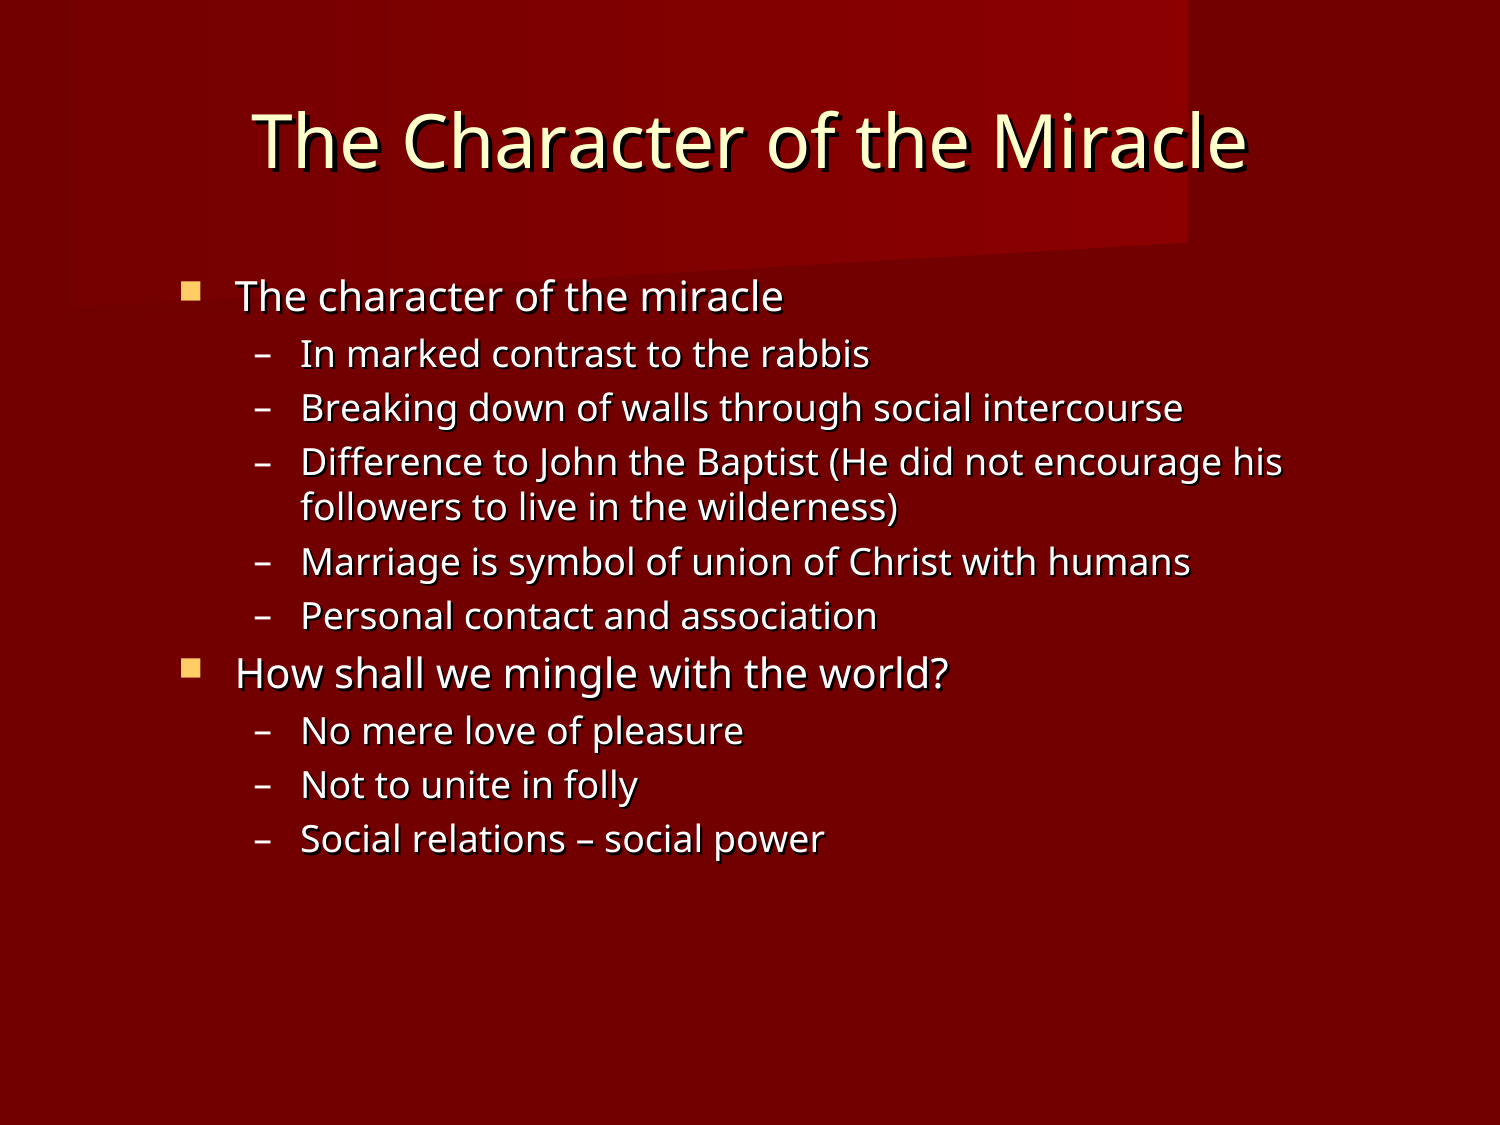

# The Character of the Miracle
The character of the miracle
In marked contrast to the rabbis
Breaking down of walls through social intercourse
Difference to John the Baptist (He did not encourage his followers to live in the wilderness)
Marriage is symbol of union of Christ with humans
Personal contact and association
How shall we mingle with the world?
No mere love of pleasure
Not to unite in folly
Social relations – social power